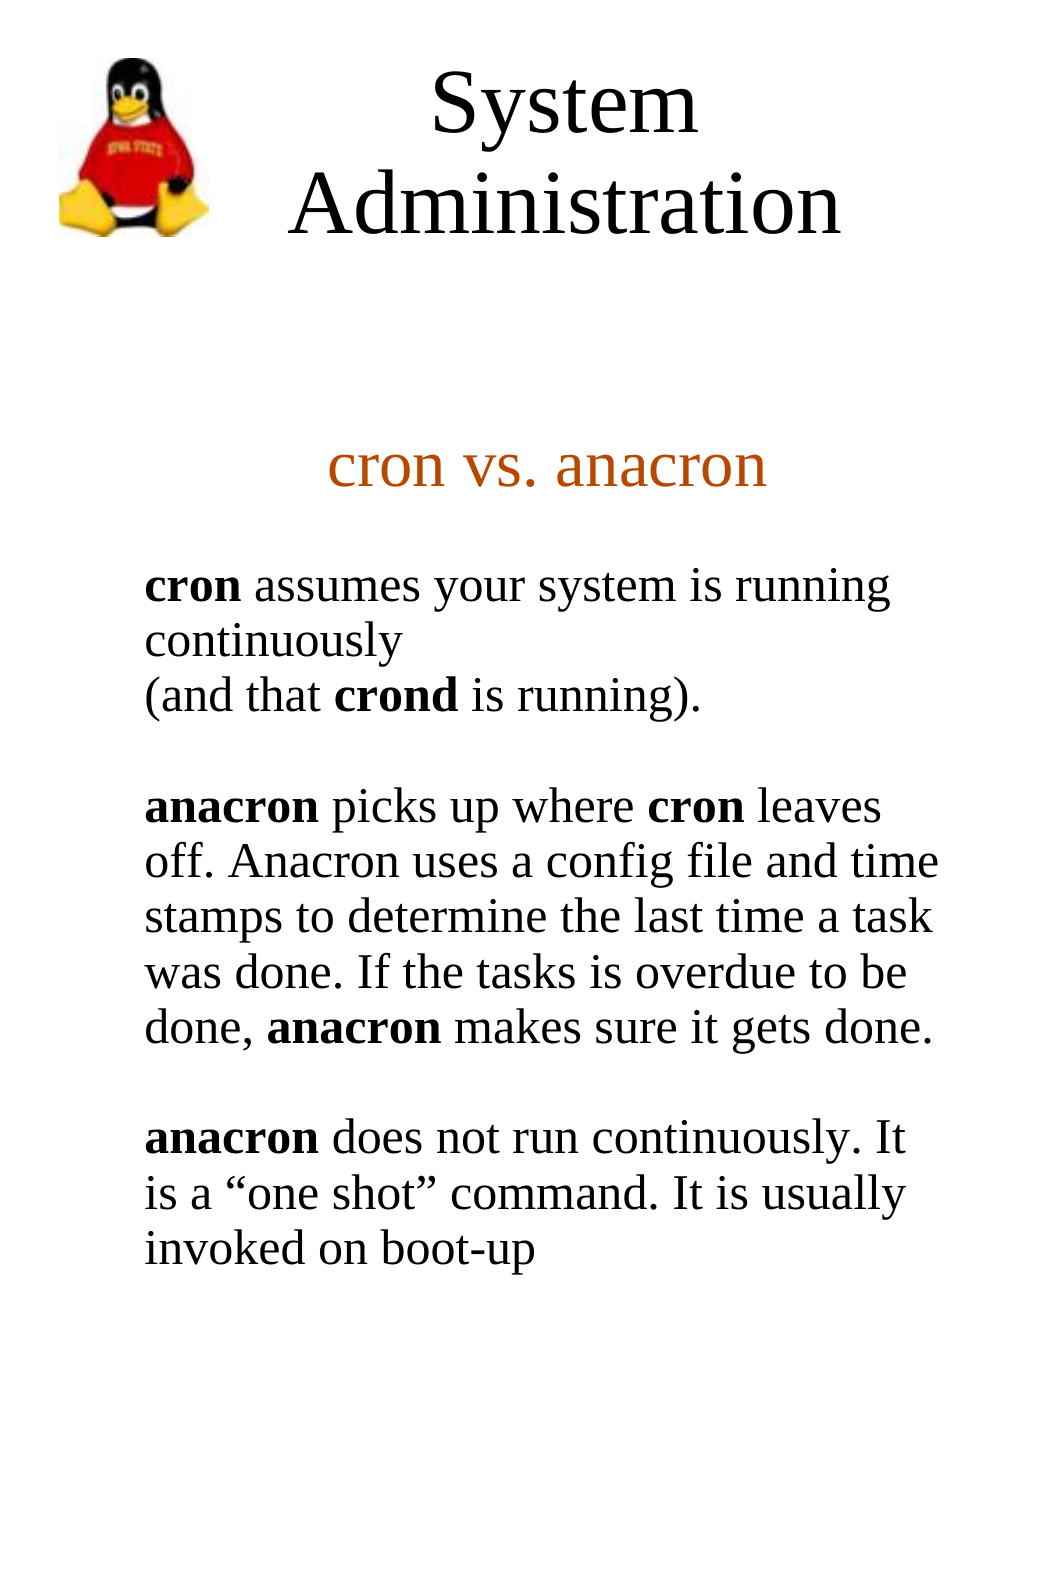

# System Administration
cron vs. anacron
cron assumes your system is running continuously
(and that crond is running).
anacron picks up where cron leaves off. Anacron uses a config file and time stamps to determine the last time a task was done. If the tasks is overdue to be done, anacron makes sure it gets done.
anacron does not run continuously. It is a “one shot” command. It is usually invoked on boot-up